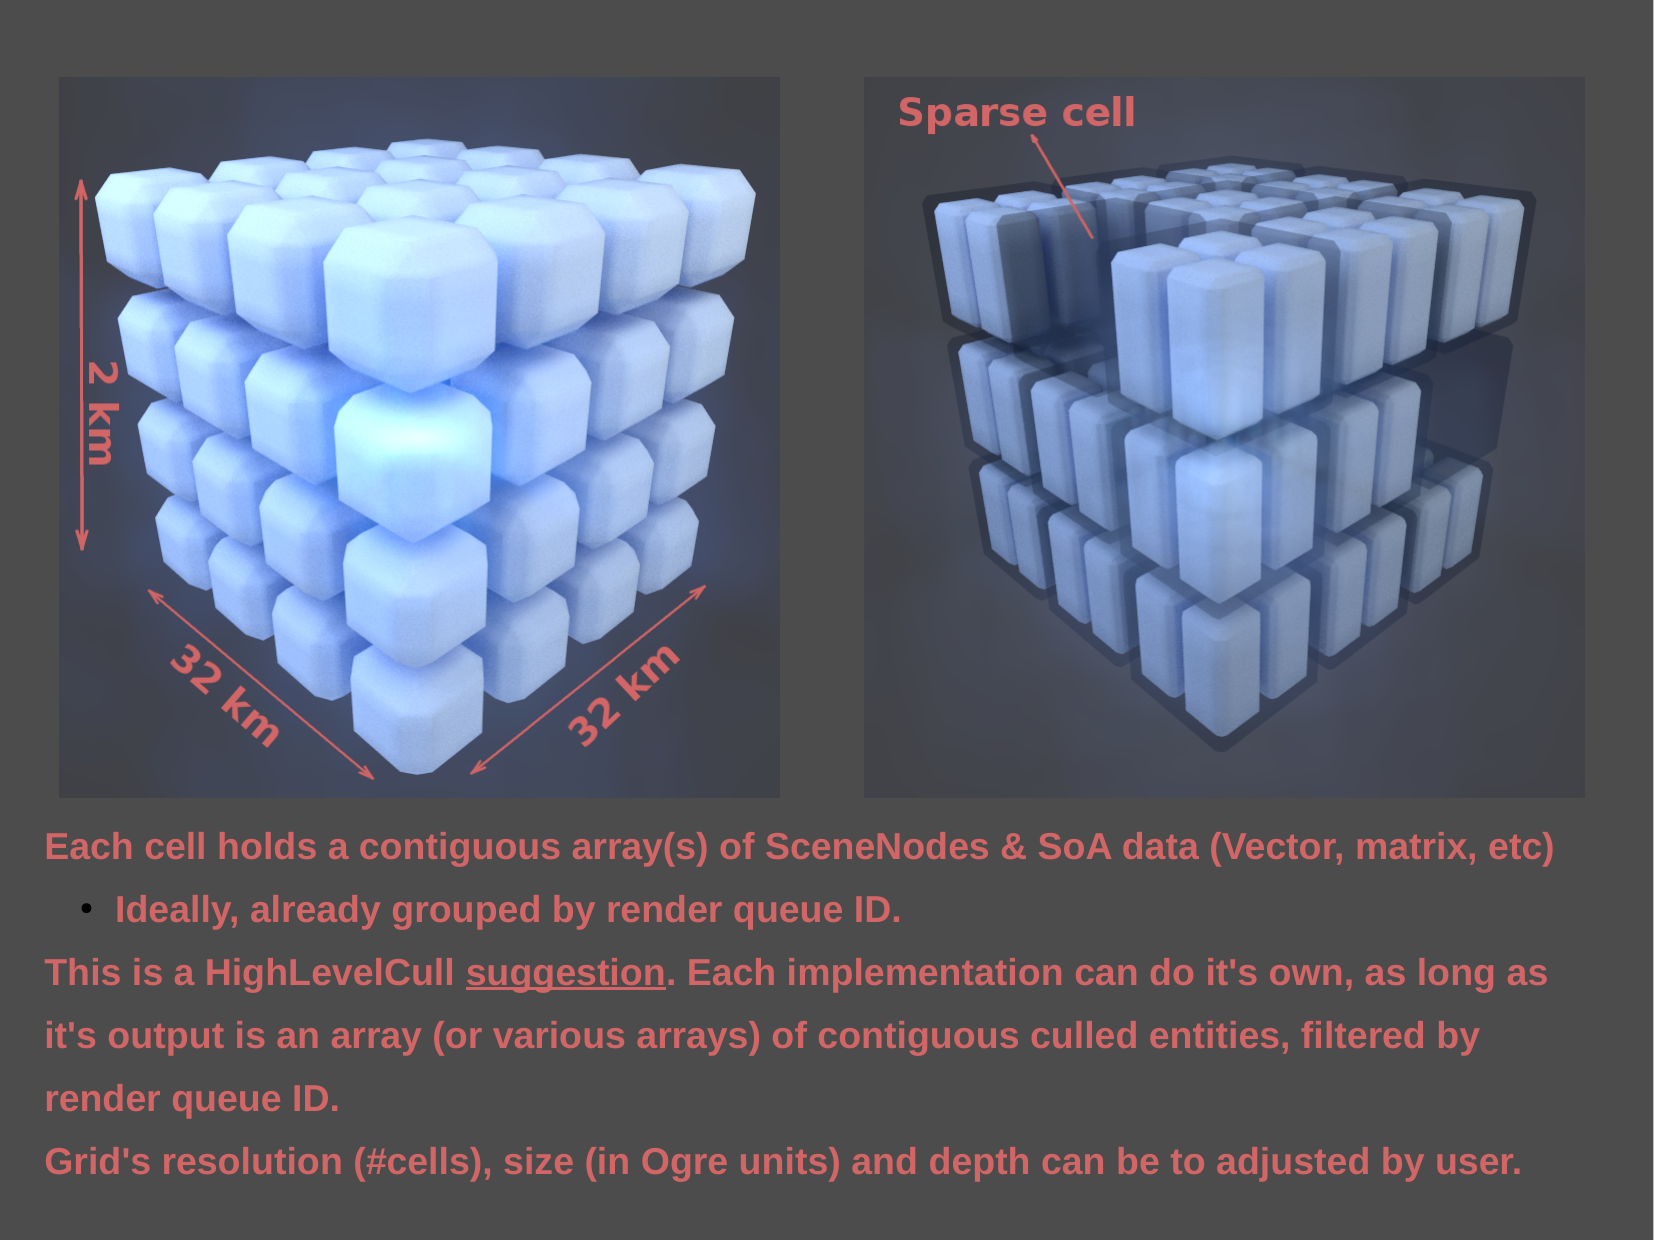

Each cell holds a contiguous array(s) of SceneNodes & SoA data (Vector, matrix, etc)
Ideally, already grouped by render queue ID.
This is a HighLevelCull suggestion. Each implementation can do it's own, as long as it's output is an array (or various arrays) of contiguous culled entities, filtered by render queue ID.
Grid's resolution (#cells), size (in Ogre units) and depth can be to adjusted by user.